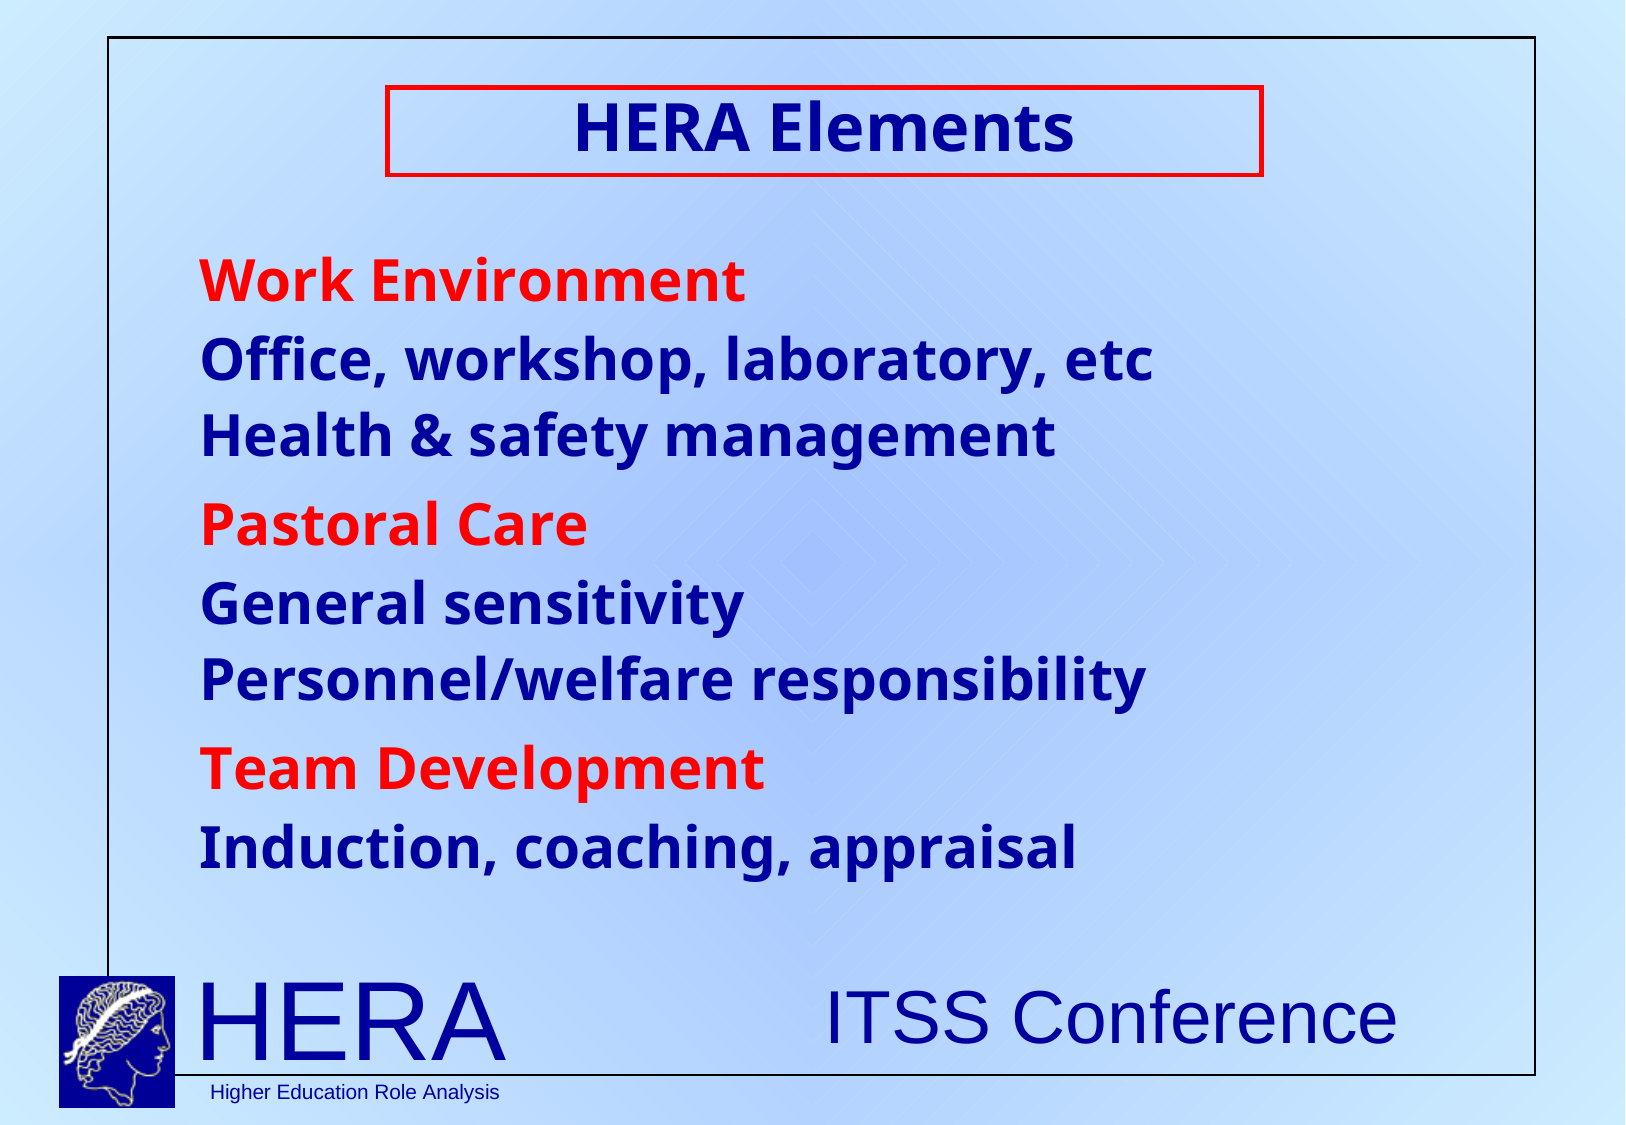

HERA Elements
Work Environment
Office, workshop, laboratory, etc
Health & safety management
Pastoral Care
General sensitivity
Personnel/welfare responsibility
Team Development
Induction, coaching, appraisal